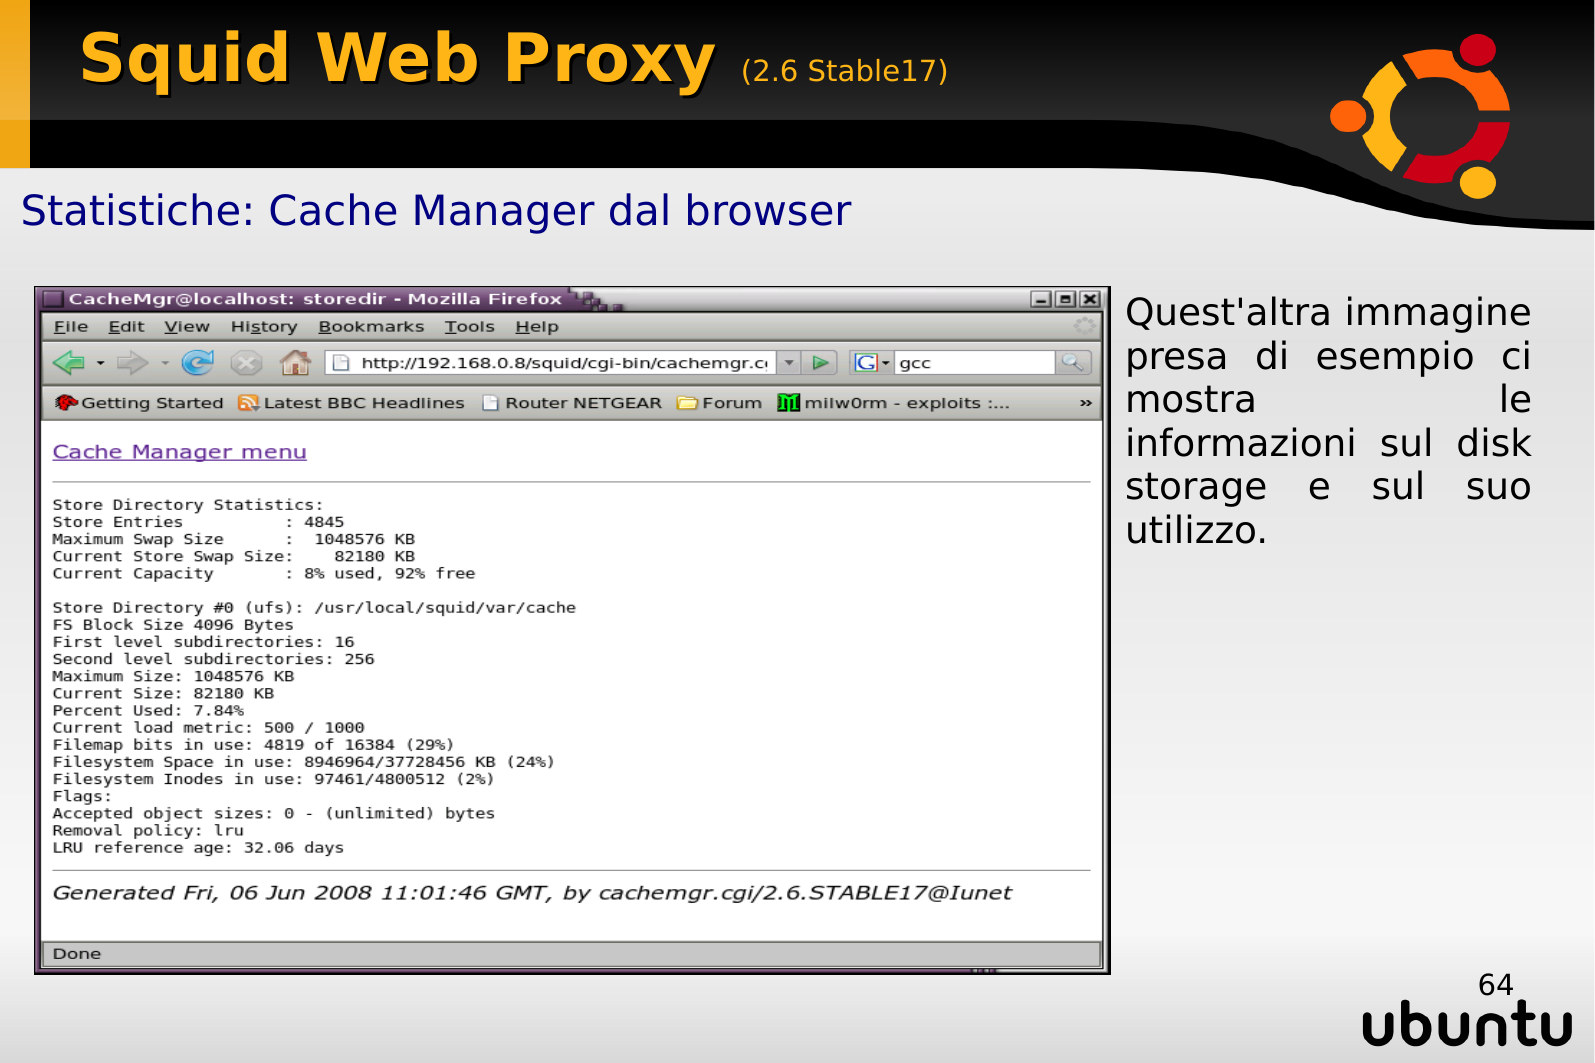

Squid Web Proxy (2.6 Stable17)
Statistiche: Cache Manager dal browser
Quest'altra immagine presa di esempio ci mostra le informazioni sul disk storage e sul suo utilizzo.
64